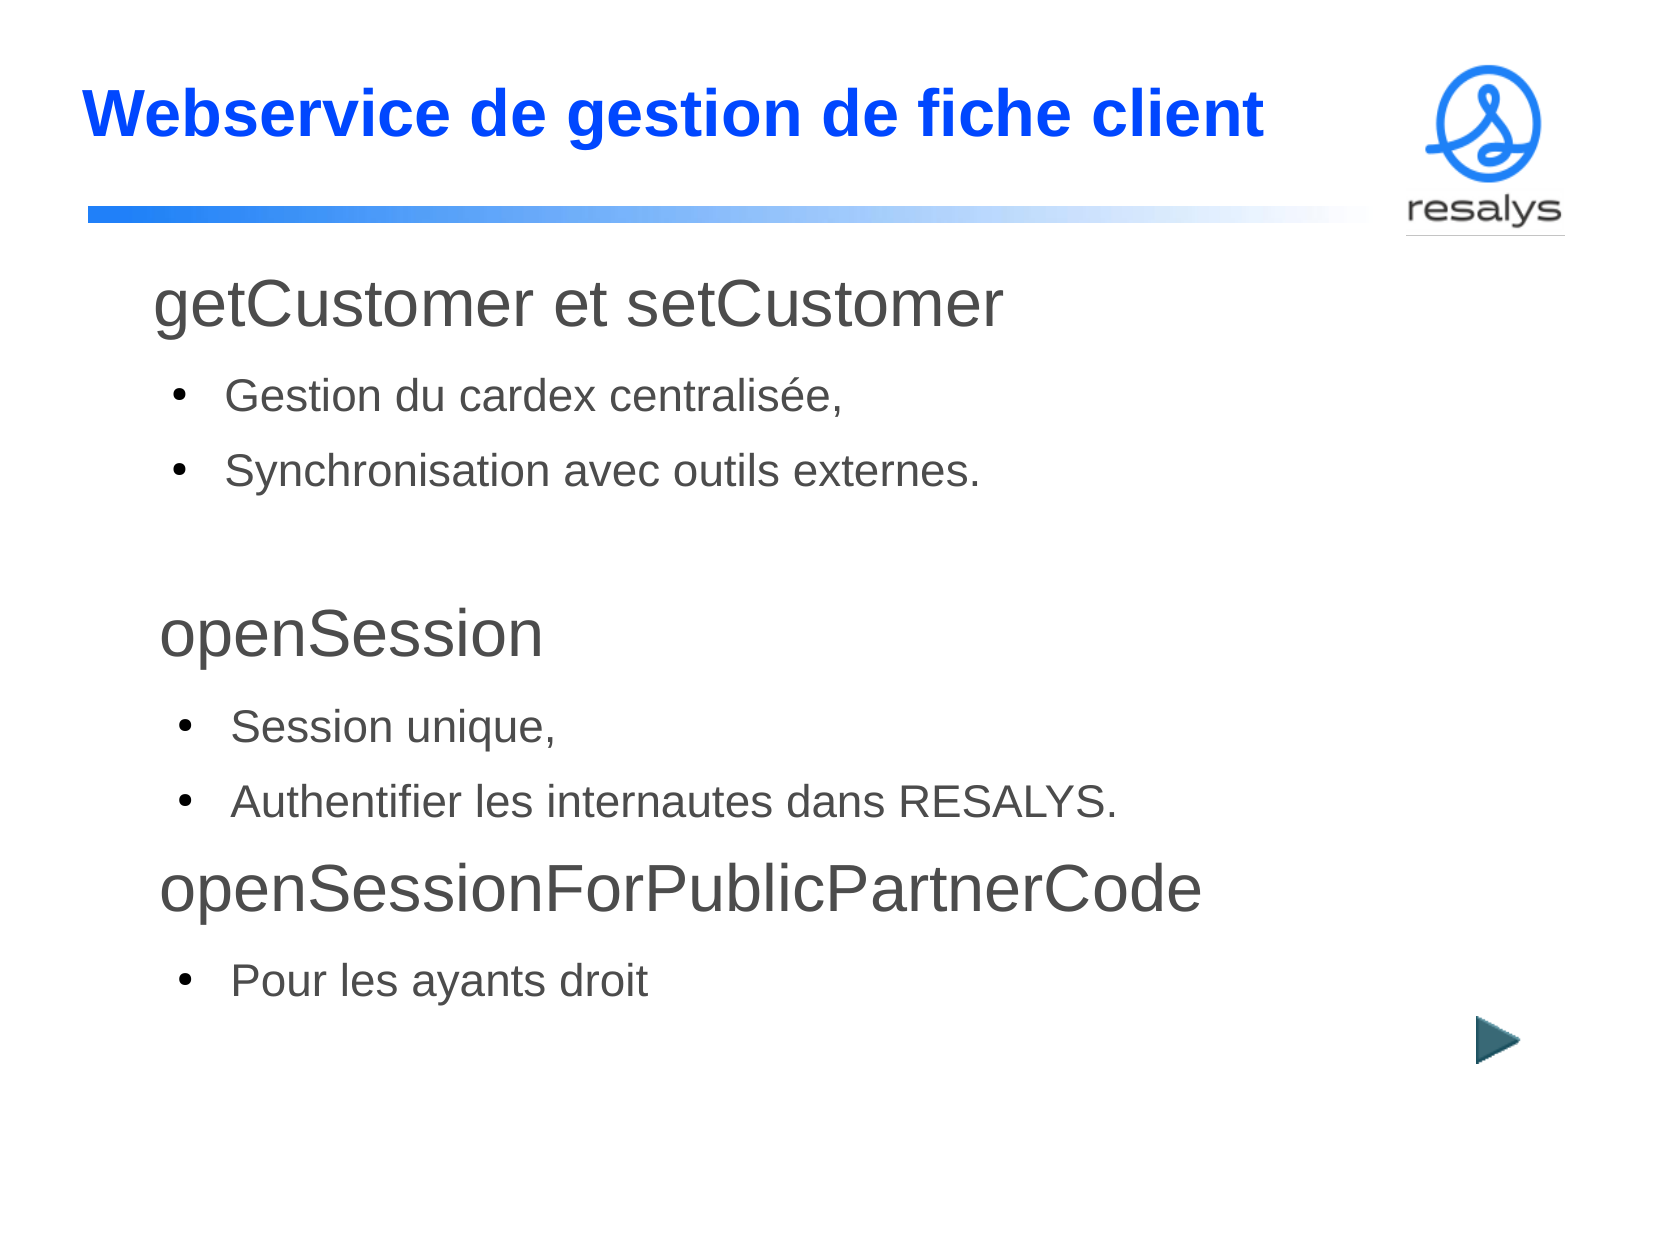

# Webservice de gestion de fiche client
getCustomer et setCustomer
Gestion du cardex centralisée,
Synchronisation avec outils externes.
openSession
Session unique,
Authentifier les internautes dans RESALYS.
openSessionForPublicPartnerCode
Pour les ayants droit